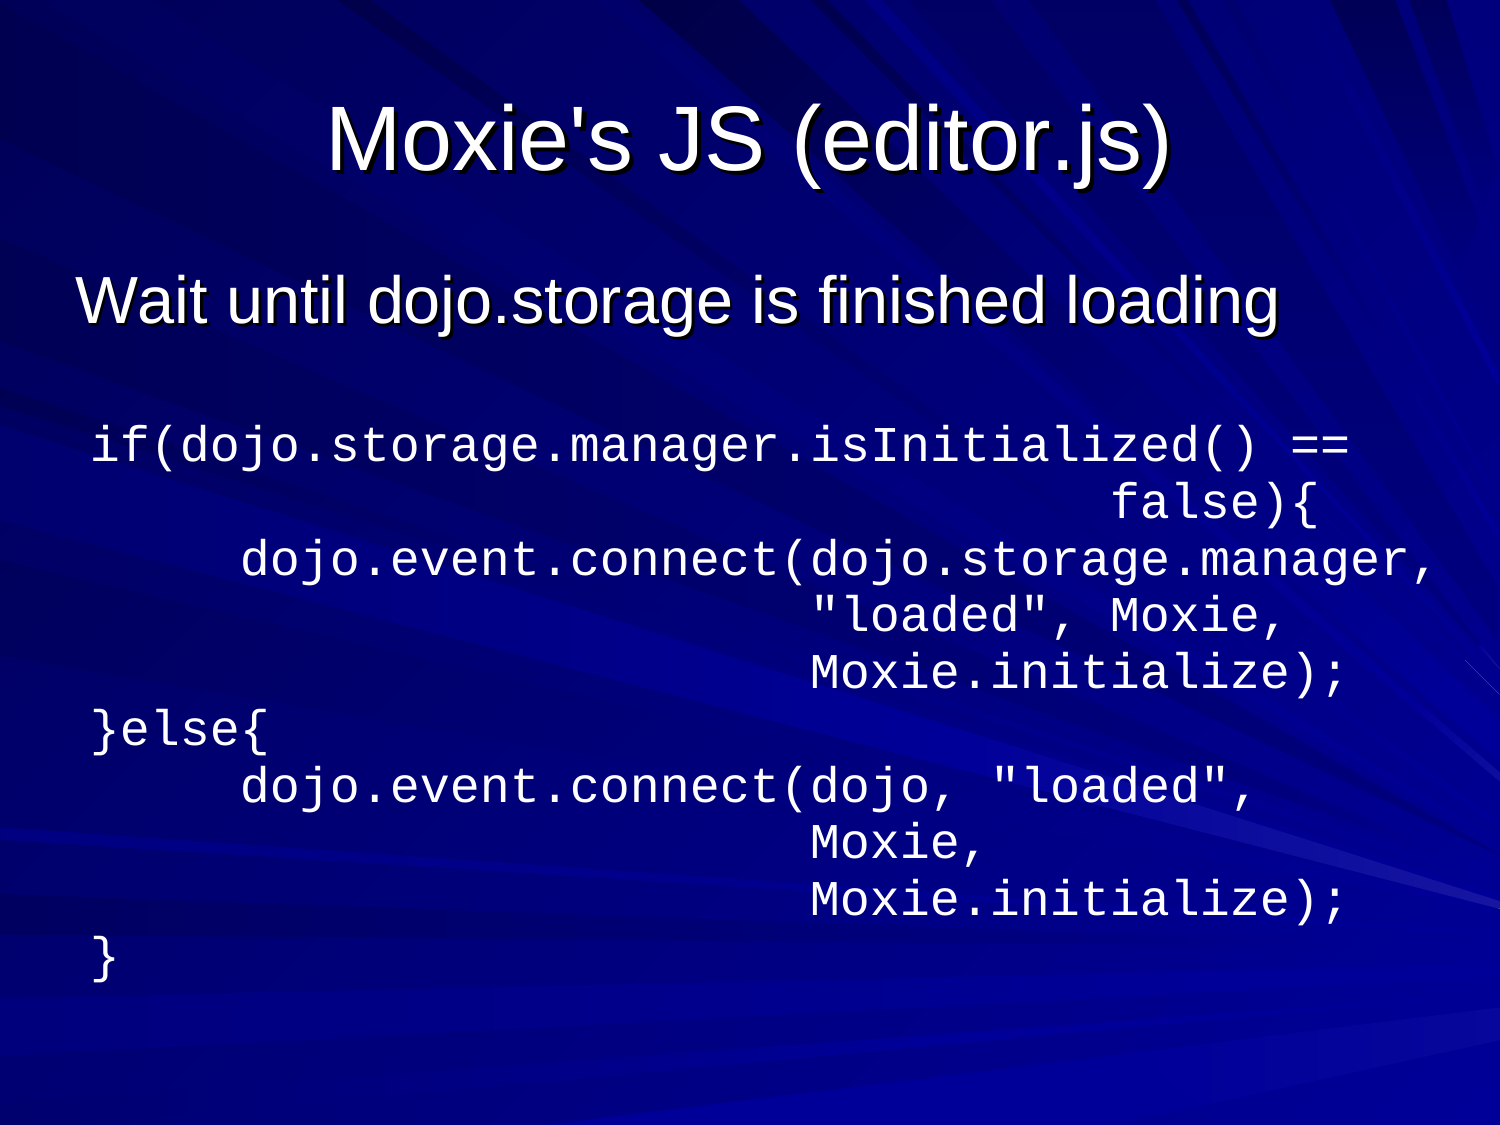

# Moxie's JS (editor.js)
Wait until dojo.storage is finished loading
if(dojo.storage.manager.isInitialized() ==
	 false){
	dojo.event.connect(dojo.storage.manager,
 "loaded", Moxie,
	 Moxie.initialize);
}else{
	dojo.event.connect(dojo, "loaded",
 Moxie,
 Moxie.initialize);
}